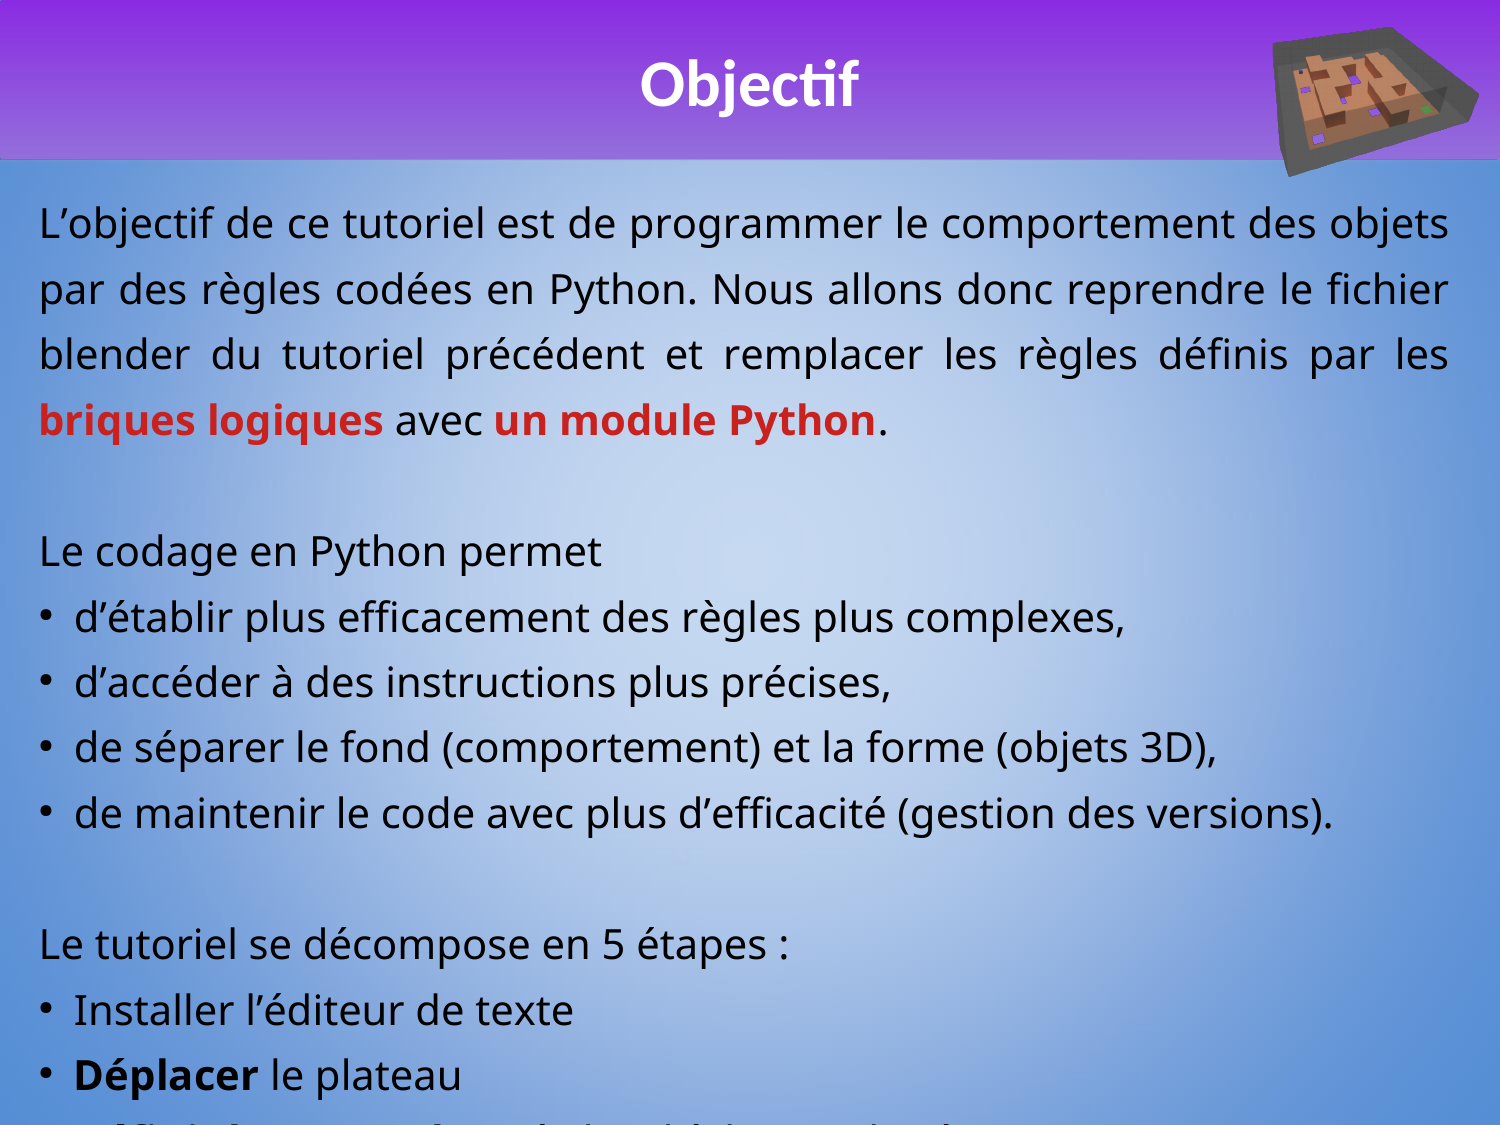

Objectif
L’objectif de ce tutoriel est de programmer le comportement des objets par des règles codées en Python. Nous allons donc reprendre le fichier blender du tutoriel précédent et remplacer les règles définis par les briques logiques avec un module Python.
Le codage en Python permet
d’établir plus efficacement des règles plus complexes,
d’accéder à des instructions plus précises,
de séparer le fond (comportement) et la forme (objets 3D),
de maintenir le code avec plus d’efficacité (gestion des versions).
Le tutoriel se décompose en 5 étapes :
Installer l’éditeur de texte
Déplacer le plateau
Définir le game play (règles d’échec et de réussite)
Animer la fenêtre de fin
Fermer la fenêtre de fin par un bouton cliquable
Le simulateur permet de
visualiser l’évolution du Rover.
Console
Un éditeur de texte (Notepad++,
Spyder, Atom, Emacs, …) pour
 écrire le programme en Python.